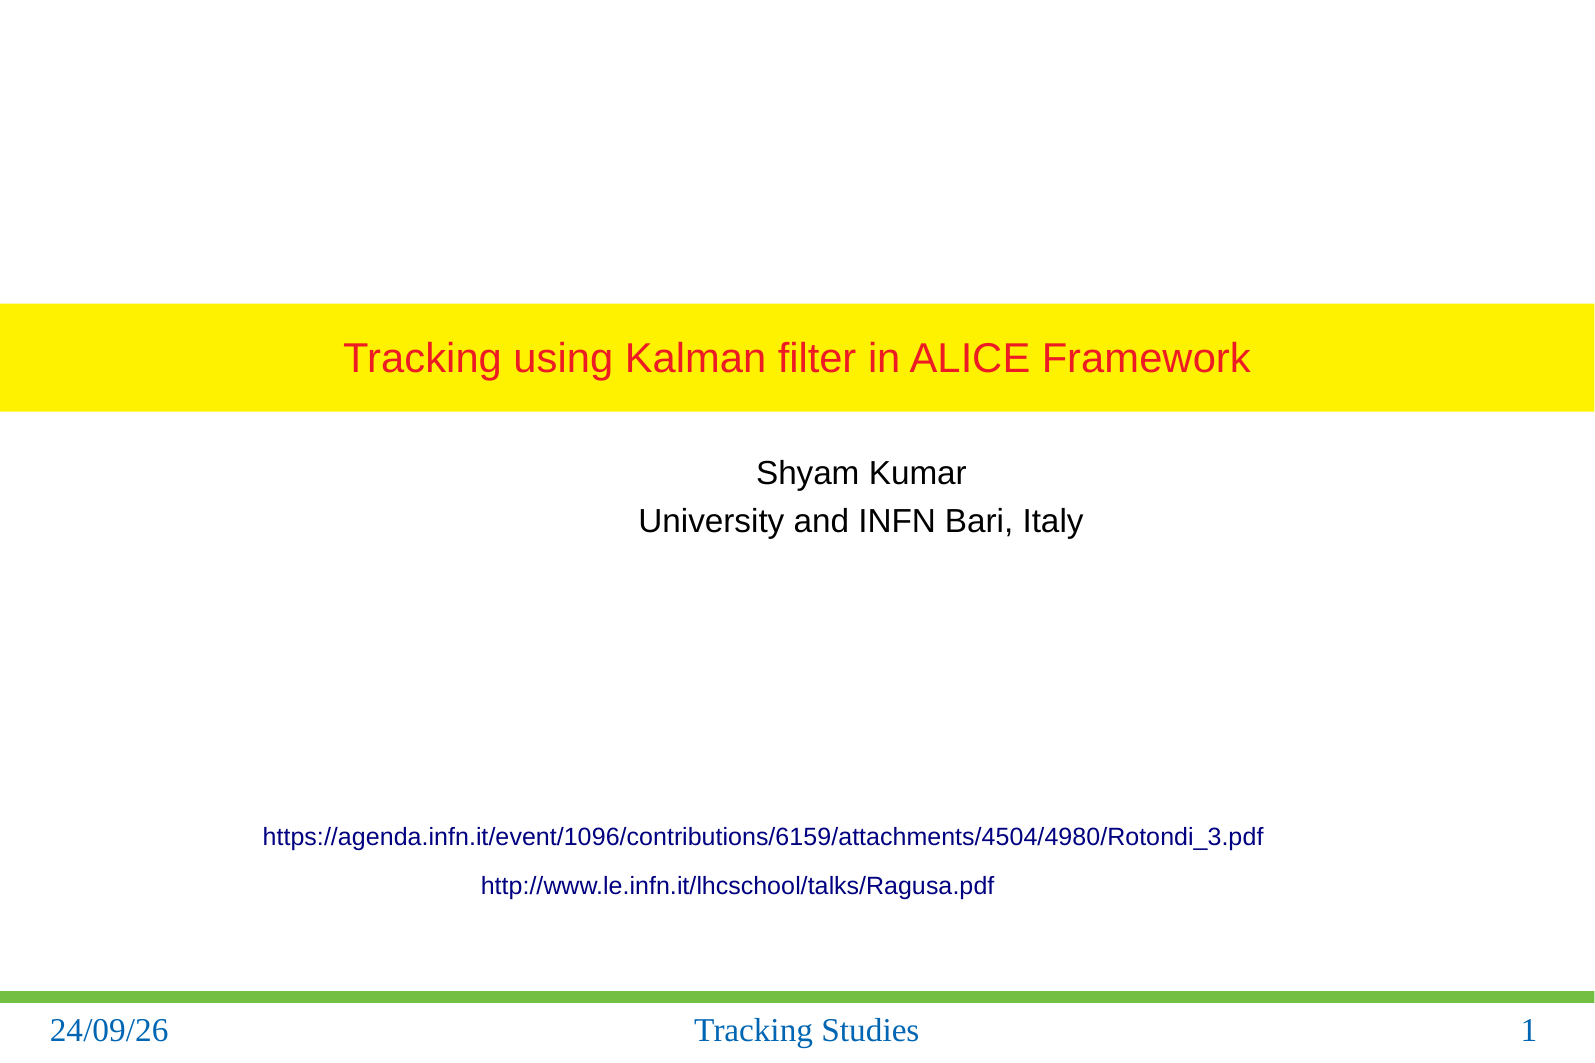

# Tracking using Kalman filter in ALICE Framework
Shyam Kumar
University and INFN Bari, Italy
https://agenda.infn.it/event/1096/contributions/6159/attachments/4504/4980/Rotondi_3.pdf
http://www.le.infn.it/lhcschool/talks/Ragusa.pdf
 Tracking Studies
1